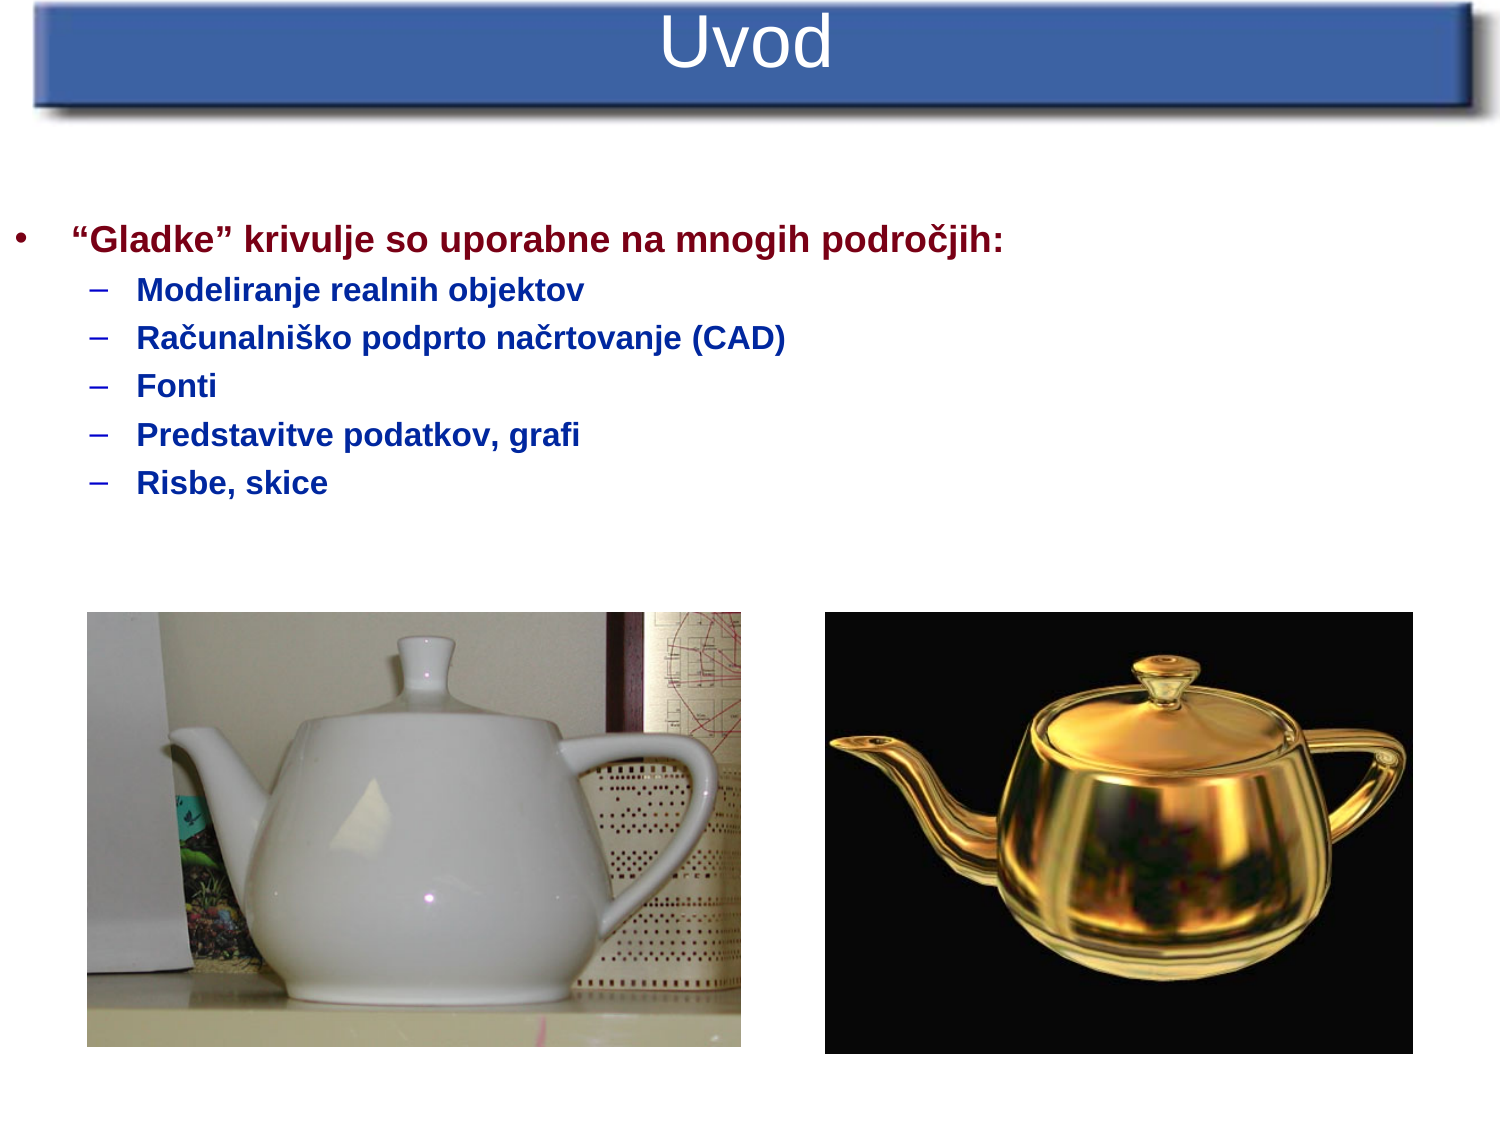

# Uvod
“Gladke” krivulje so uporabne na mnogih področjih:
Modeliranje realnih objektov
Računalniško podprto načrtovanje (CAD)
Fonti
Predstavitve podatkov, grafi
Risbe, skice